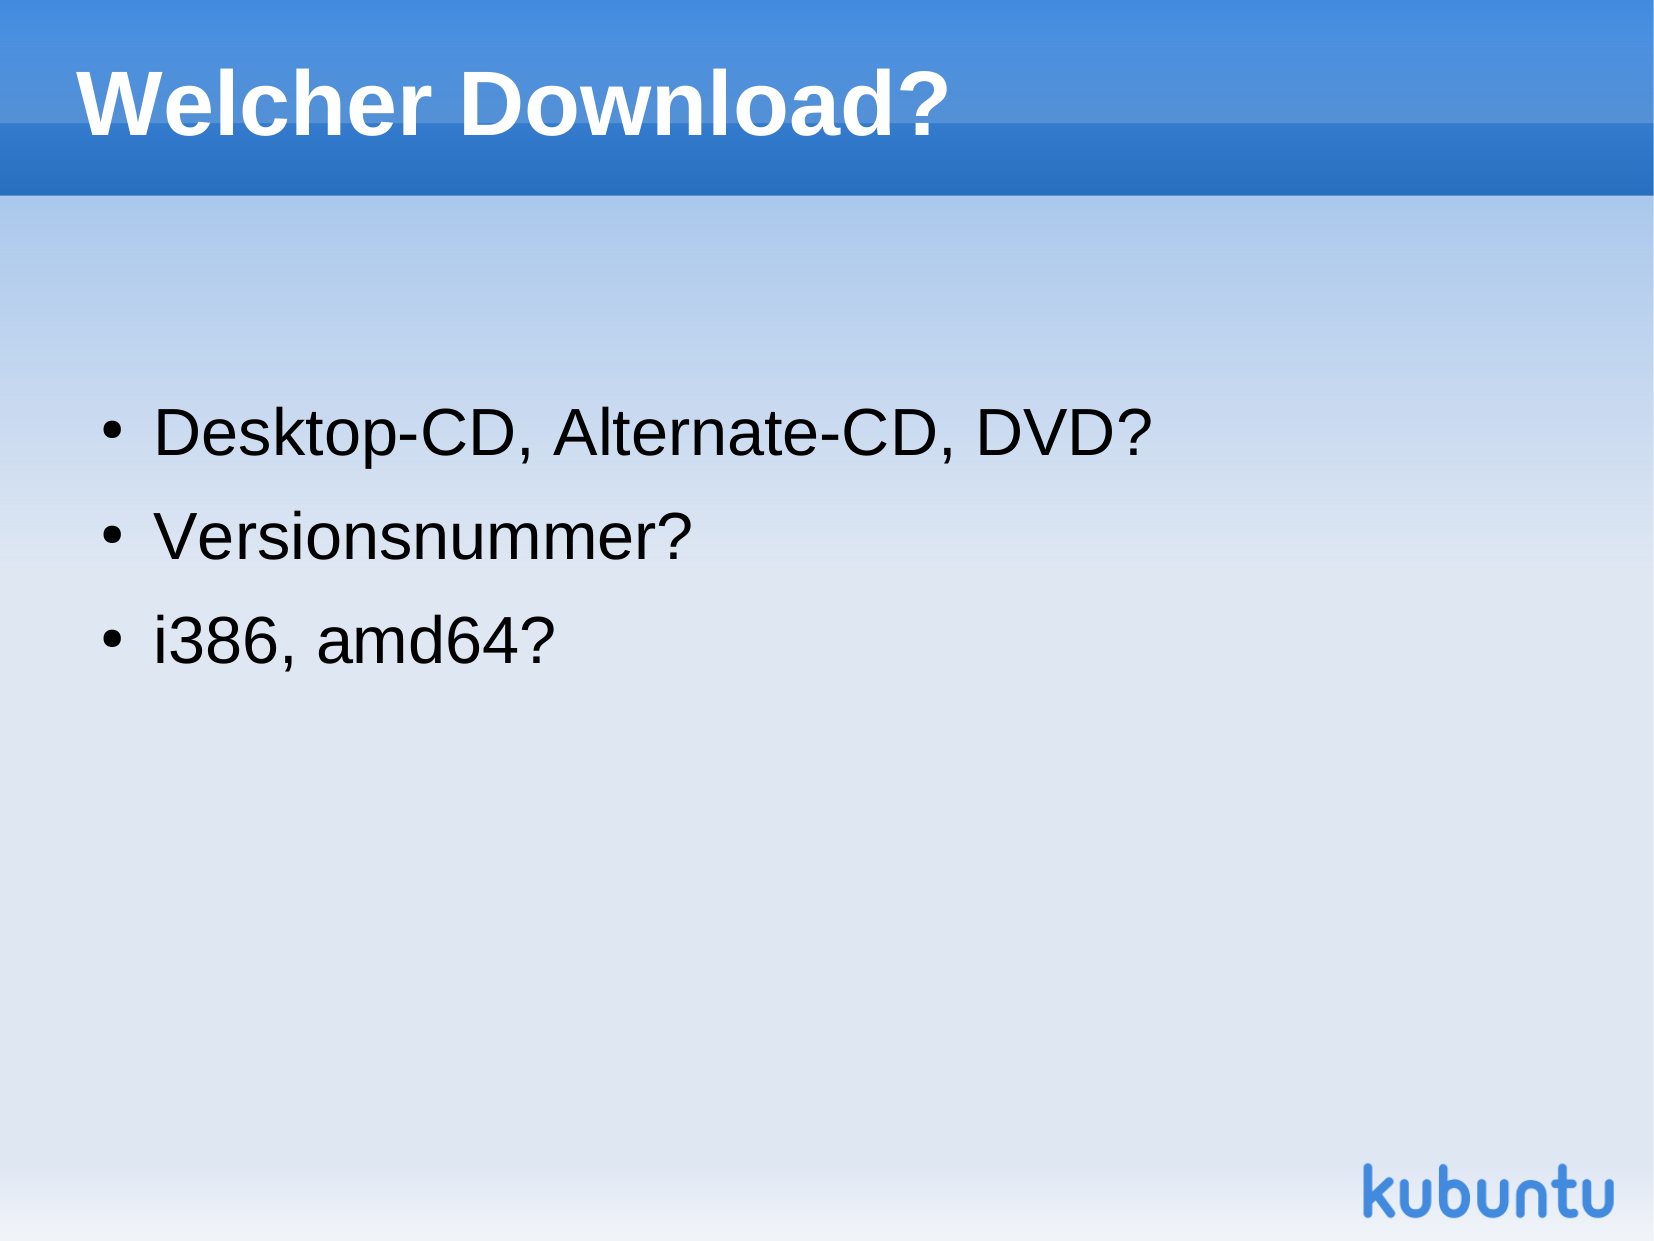

# Welcher Download?
Desktop-CD, Alternate-CD, DVD?
Versionsnummer?
i386, amd64?